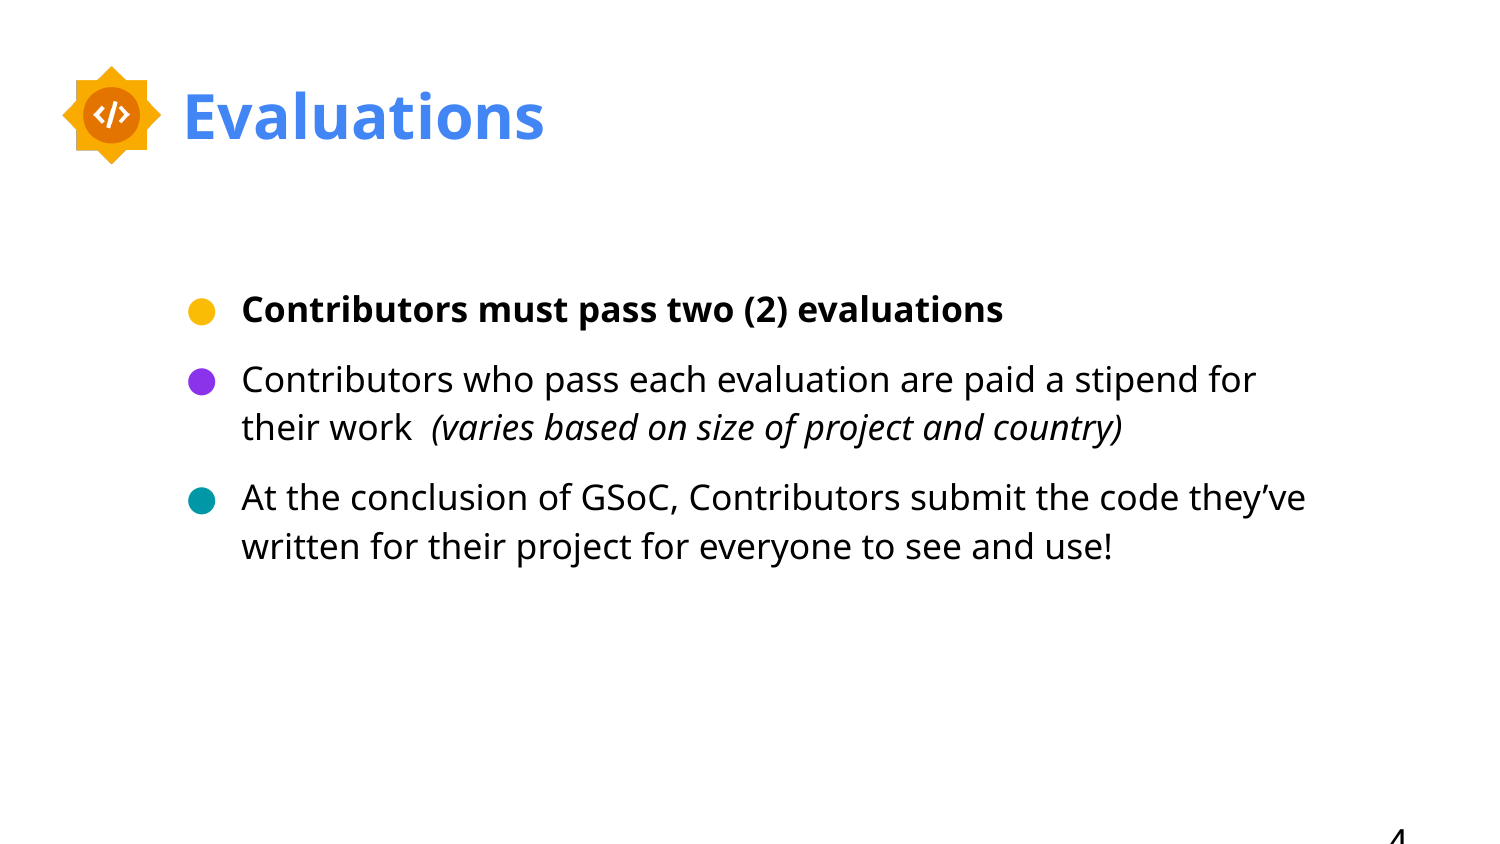

Evaluations
Contributors must pass two (2) evaluations
Contributors who pass each evaluation are paid a stipend for their work (varies based on size of project and country)
At the conclusion of GSoC, Contributors submit the code they’ve written for their project for everyone to see and use!